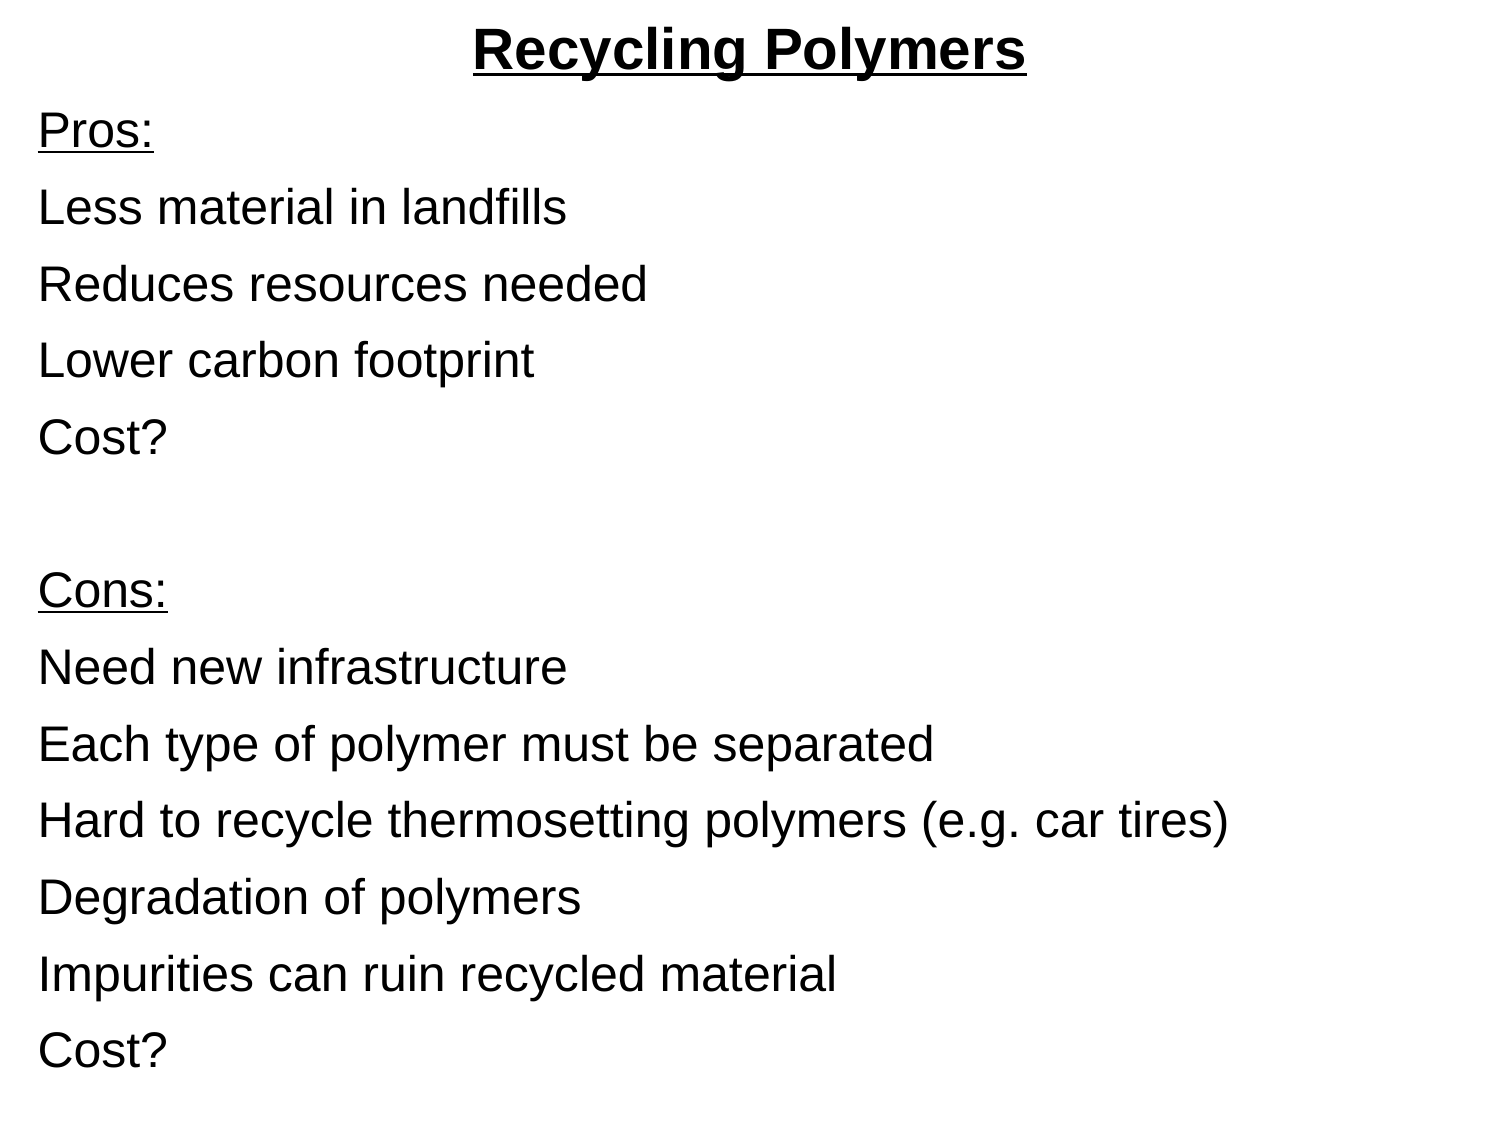

# Recycling Polymers
Pros:
Less material in landfills
Reduces resources needed
Lower carbon footprint
Cost?
Cons:
Need new infrastructure
Each type of polymer must be separated
Hard to recycle thermosetting polymers (e.g. car tires)
Degradation of polymers
Impurities can ruin recycled material
Cost?